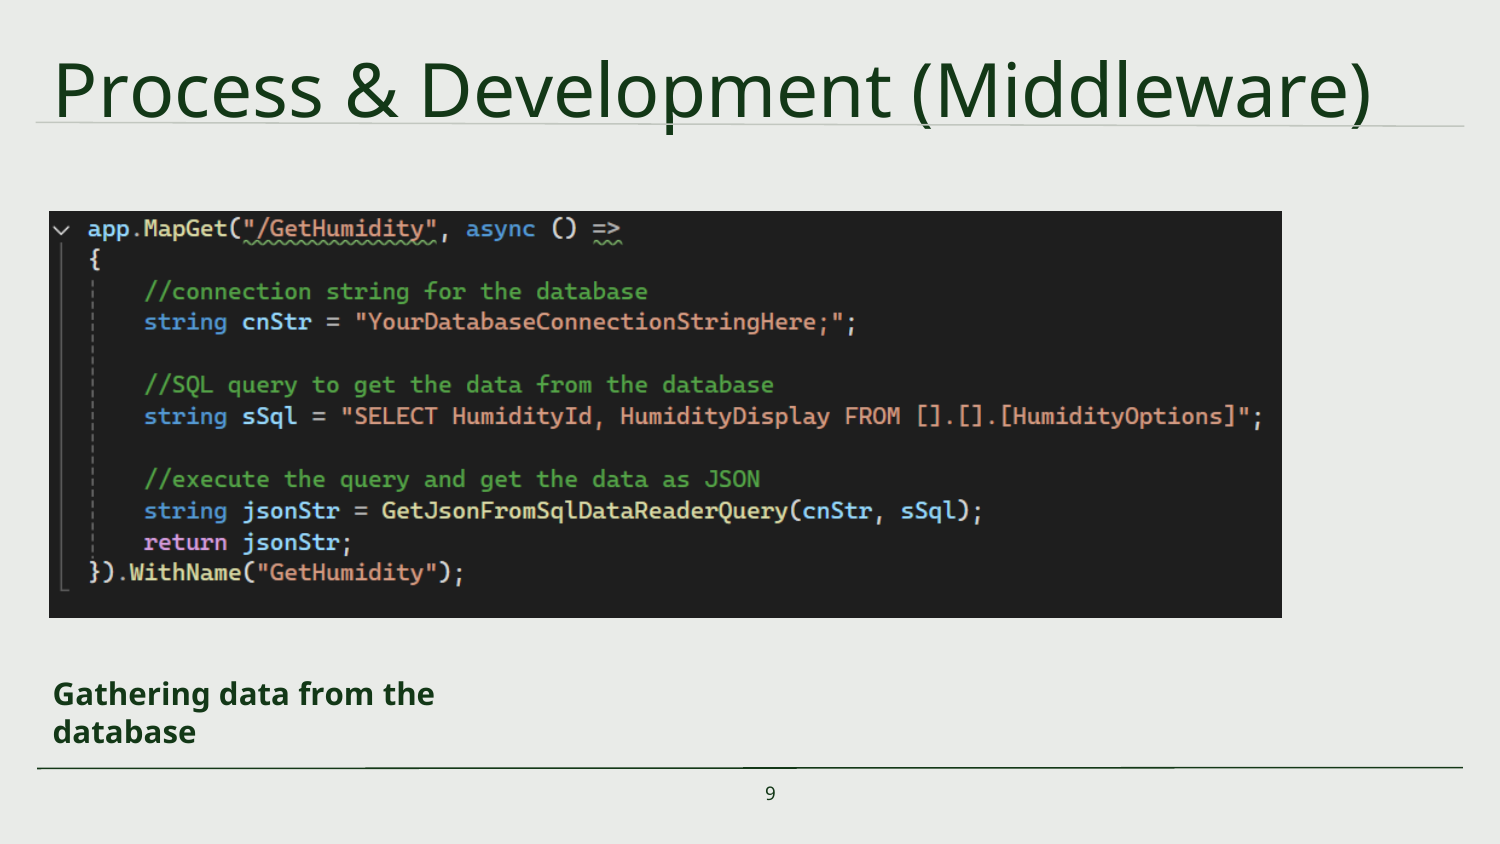

# Process & Development (Middleware)
Gathering data from the database
9